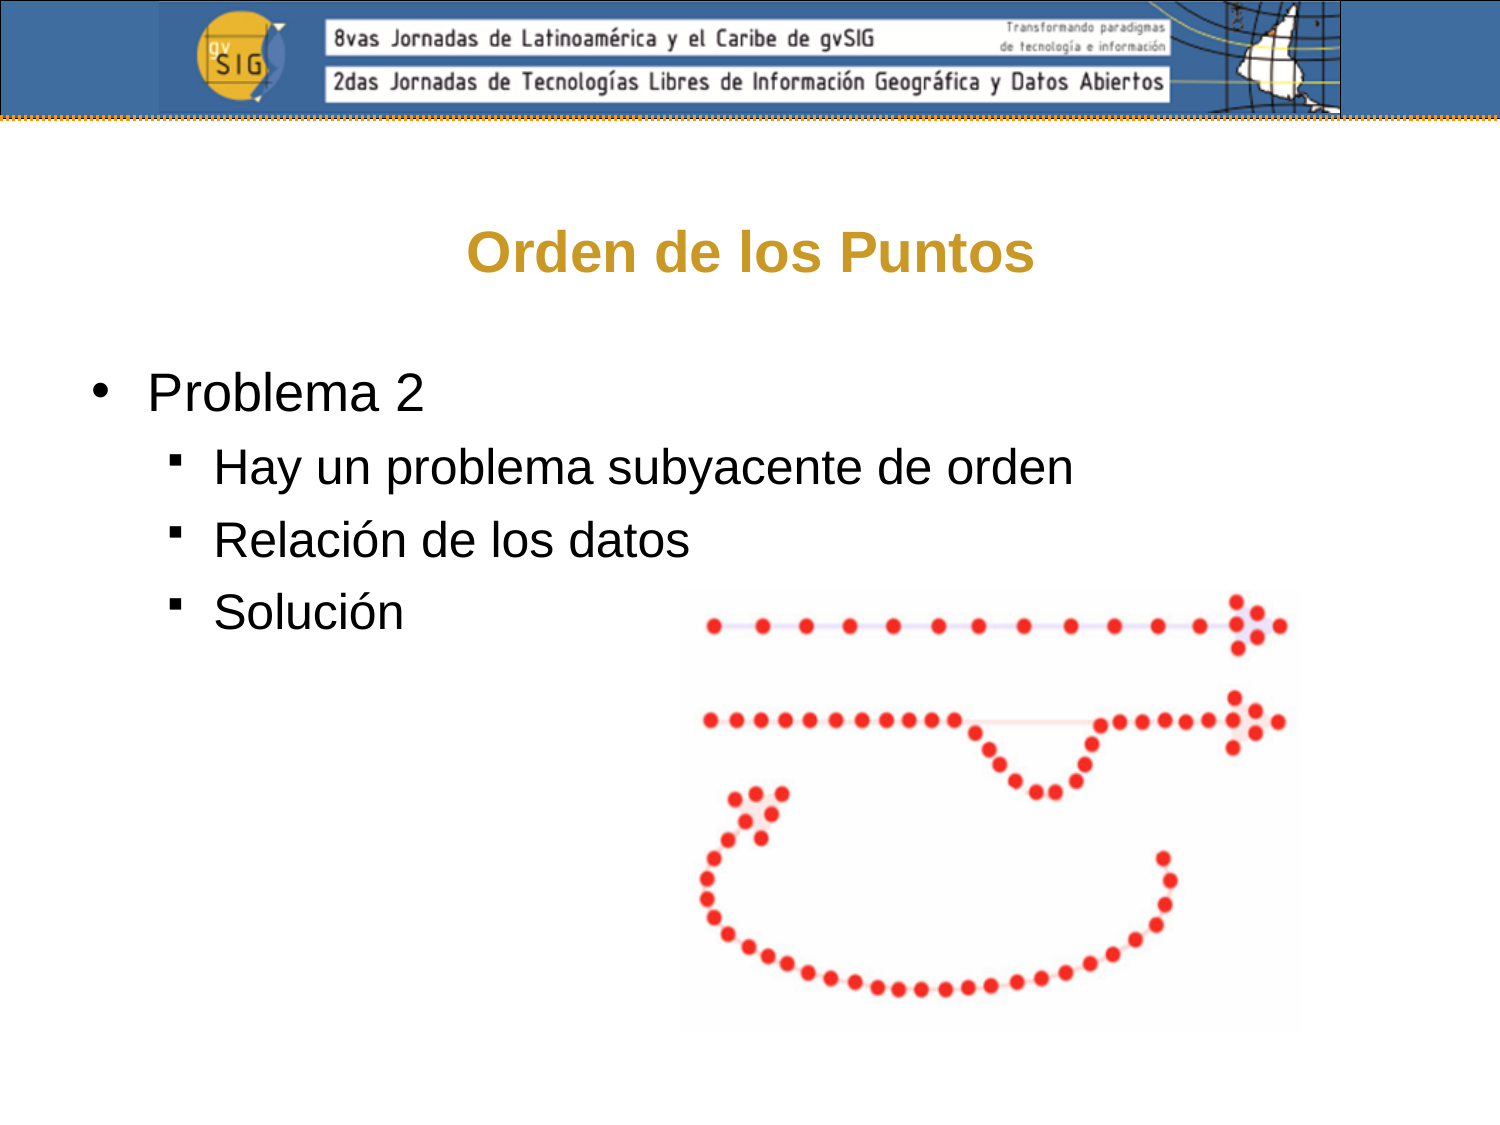

# Orden de los Puntos
Problema 2
Hay un problema subyacente de orden
Relación de los datos
Solución